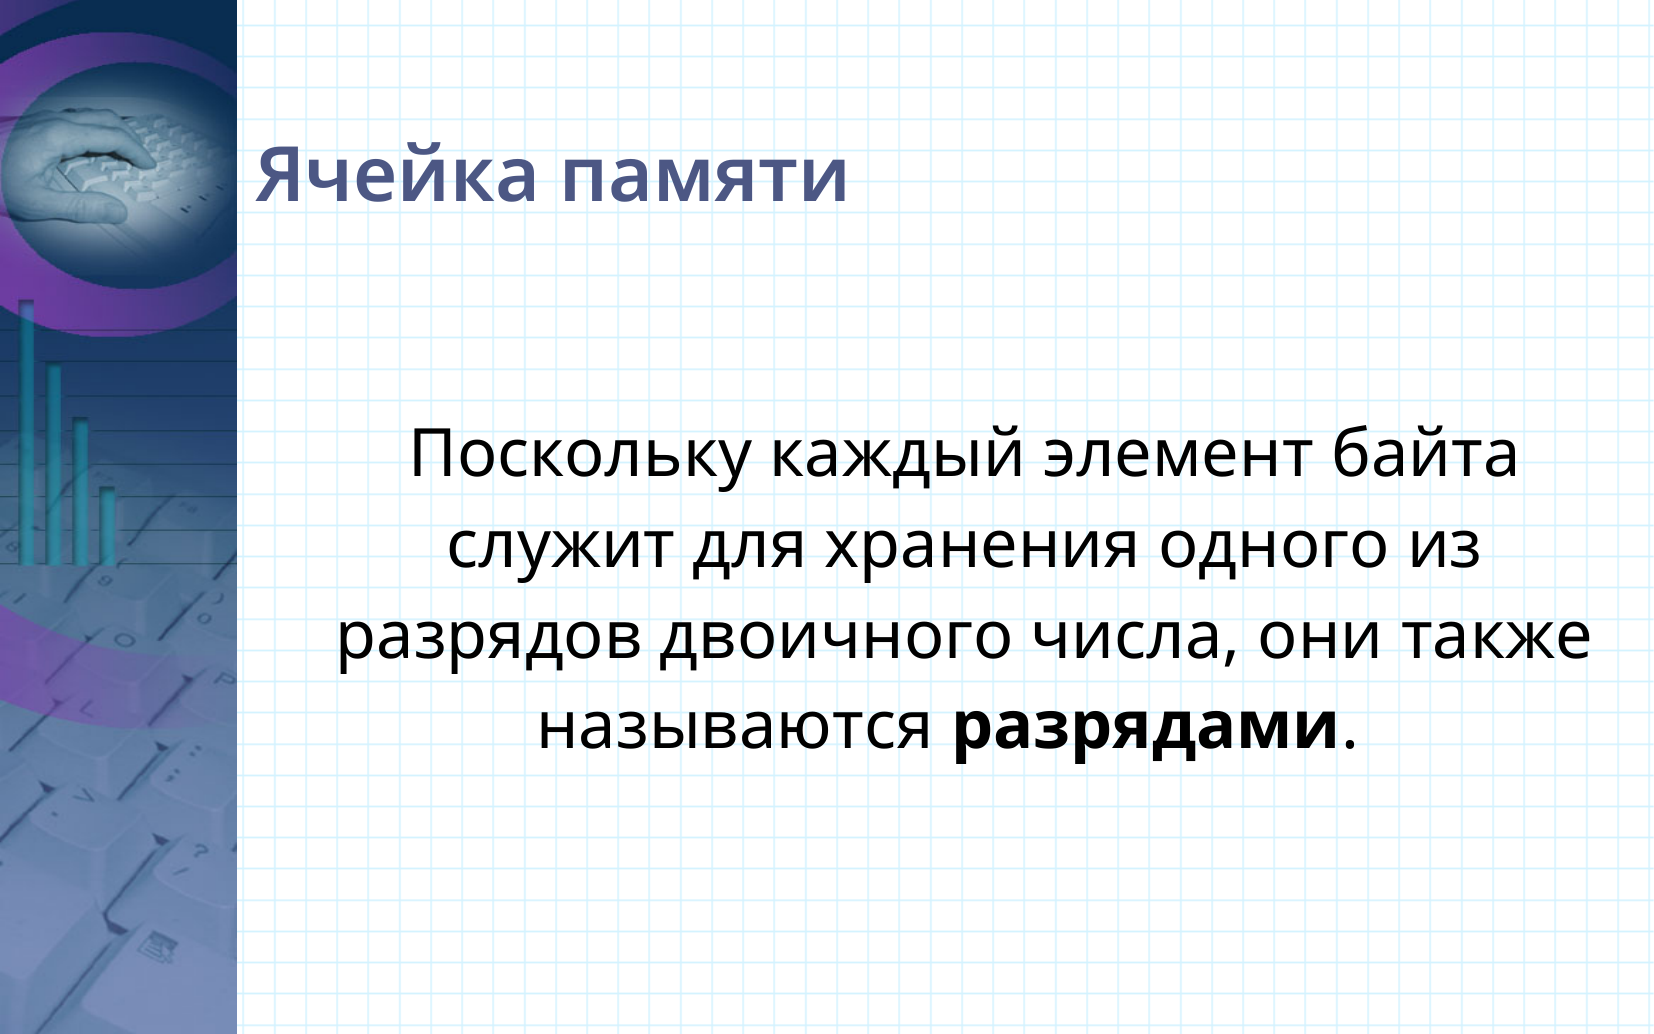

# Ячейка памяти
Поскольку каждый элемент байта служит для хранения одного из разрядов двоичного числа, они также называются разрядами.